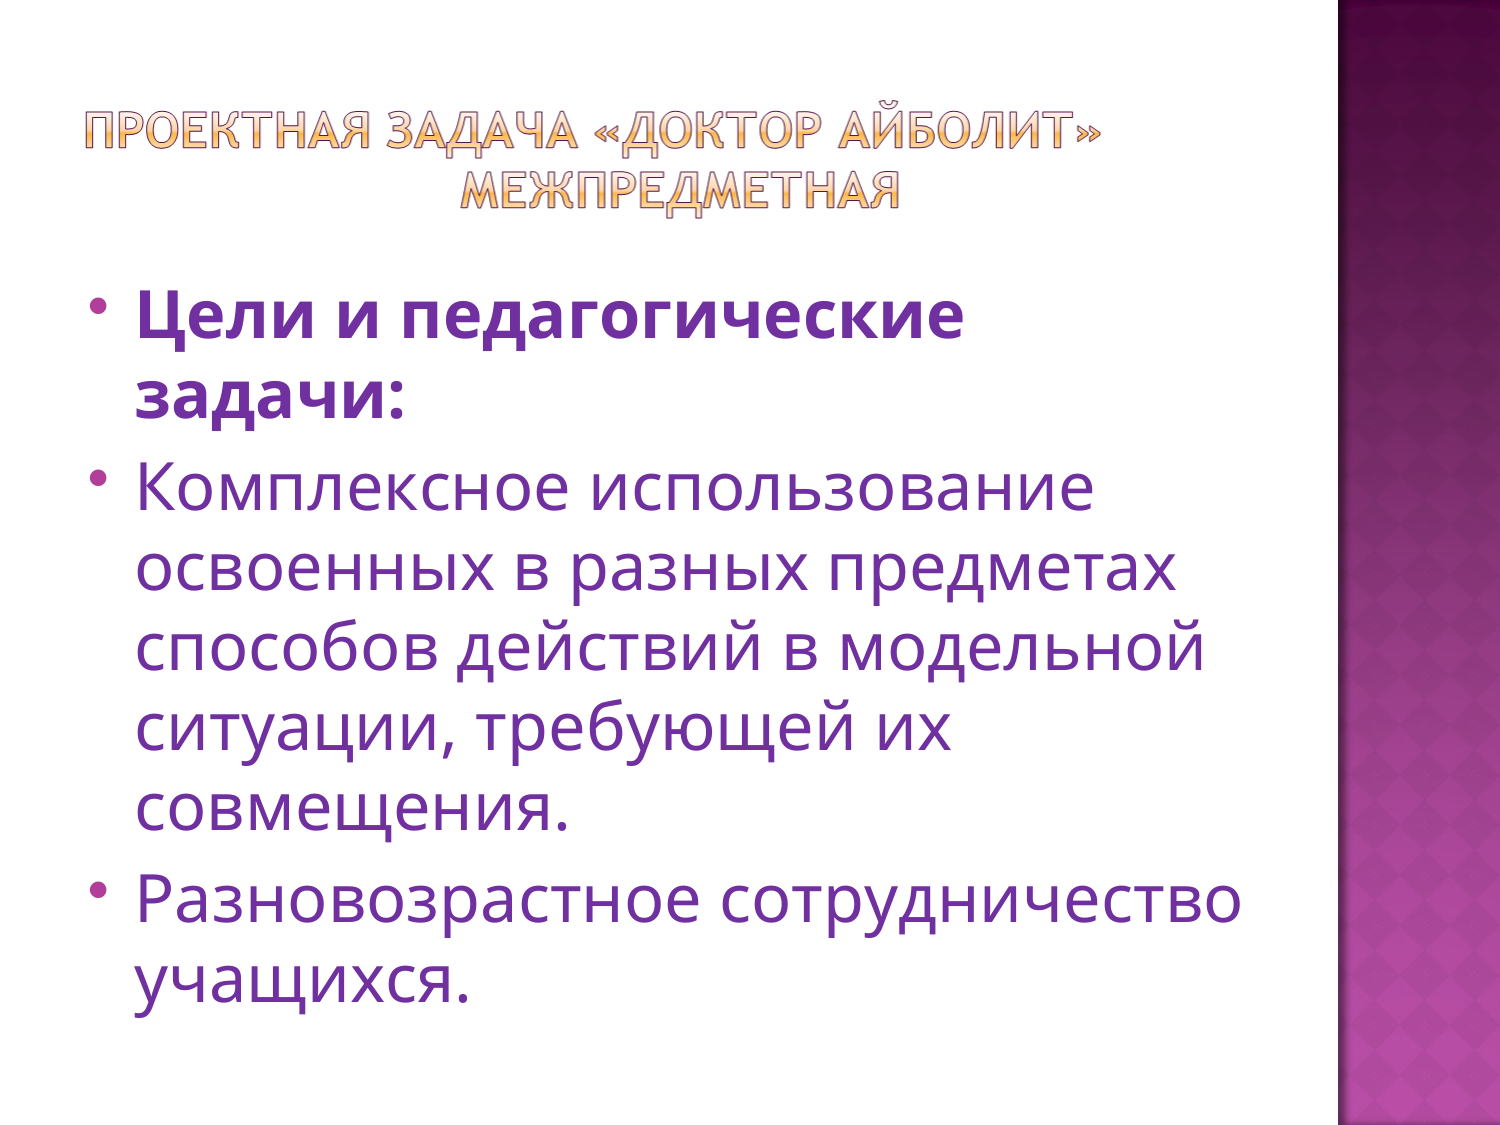

Цели и педагогические задачи:
Комплексное использование освоенных в разных предметах способов действий в модельной ситуации, требующей их совмещения.
Разновозрастное сотрудничество учащихся.